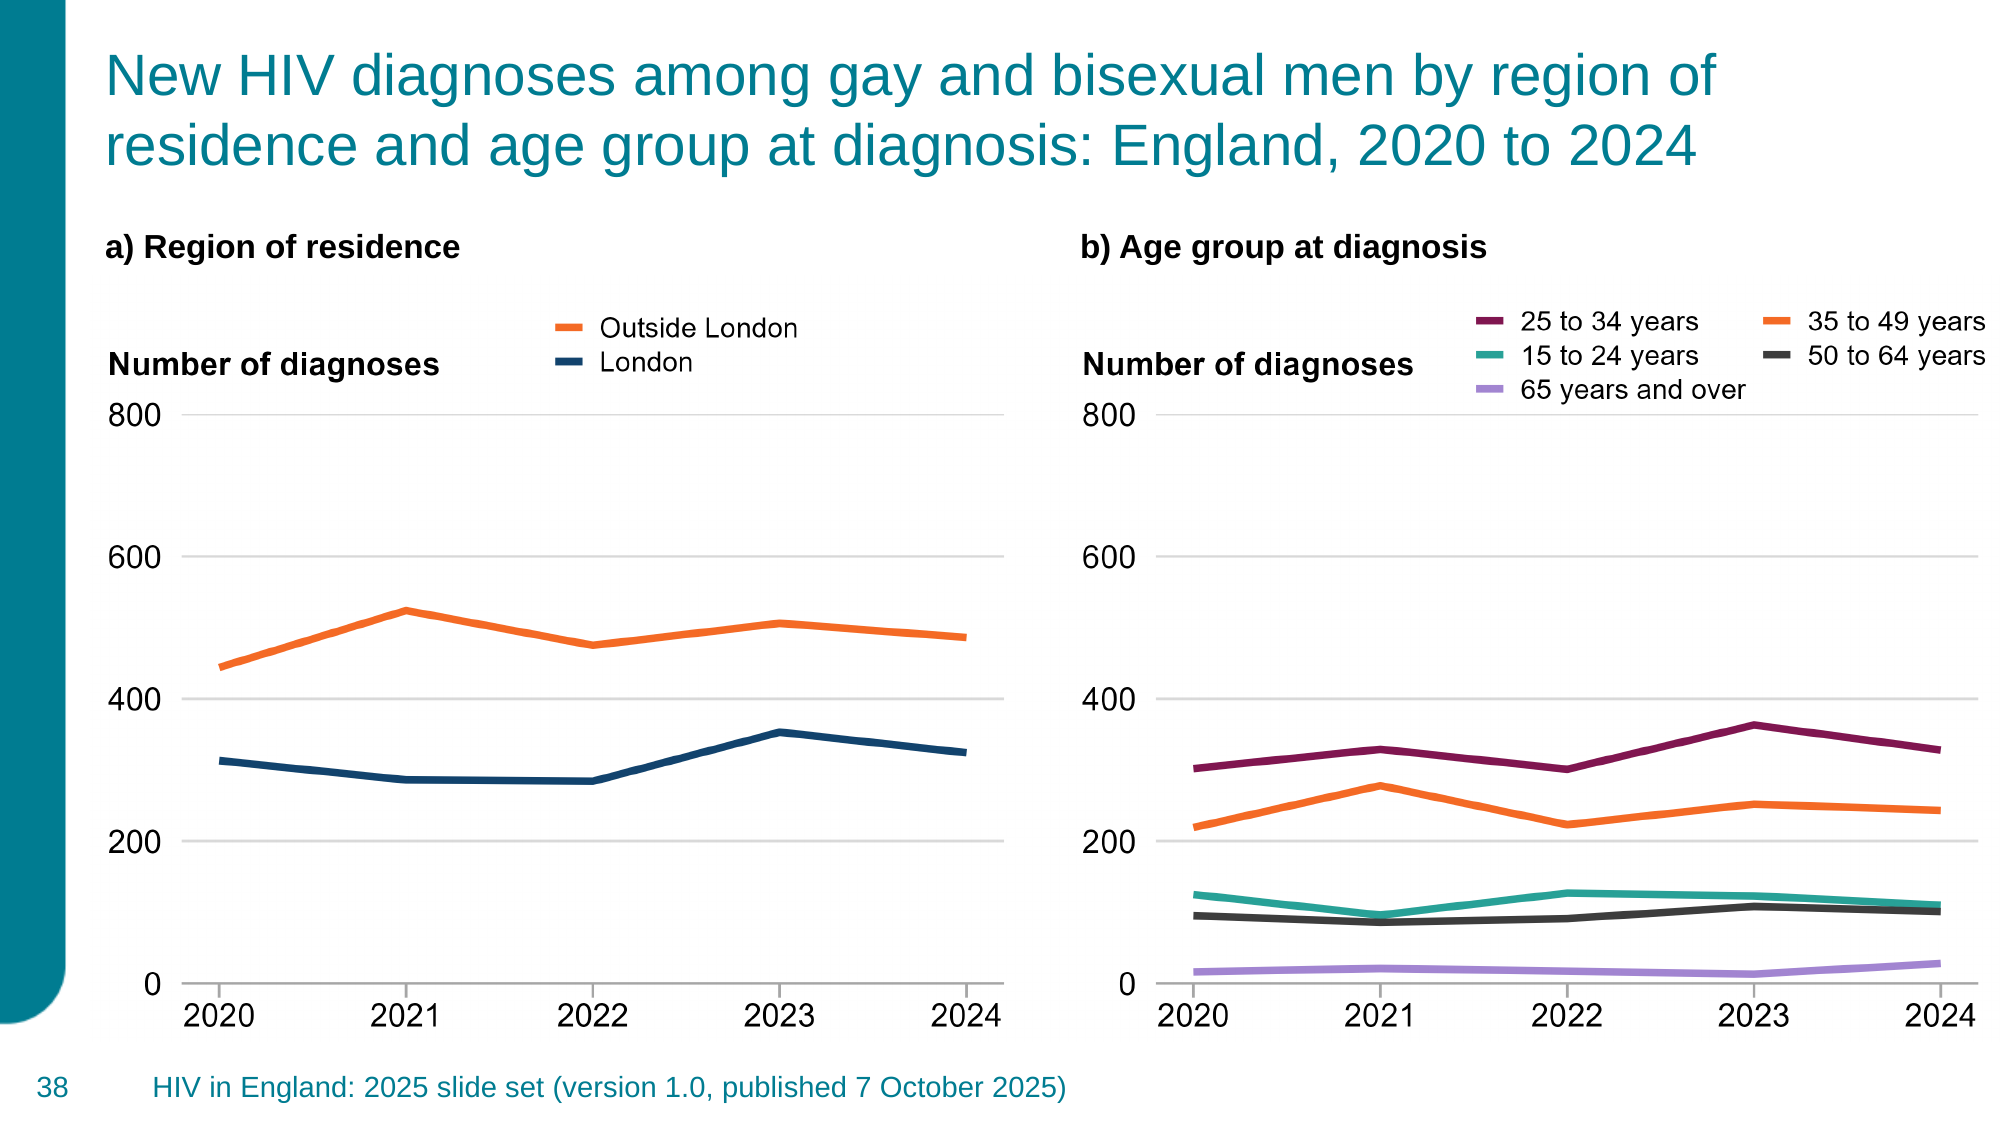

# New HIV diagnoses among gay and bisexual men by region of residence and age group at diagnosis: England, 2020 to 2024
a) Region of residence
b) Age group at diagnosis
38
HIV in England: 2025 slide set (version 1.0, published 7 October 2025)